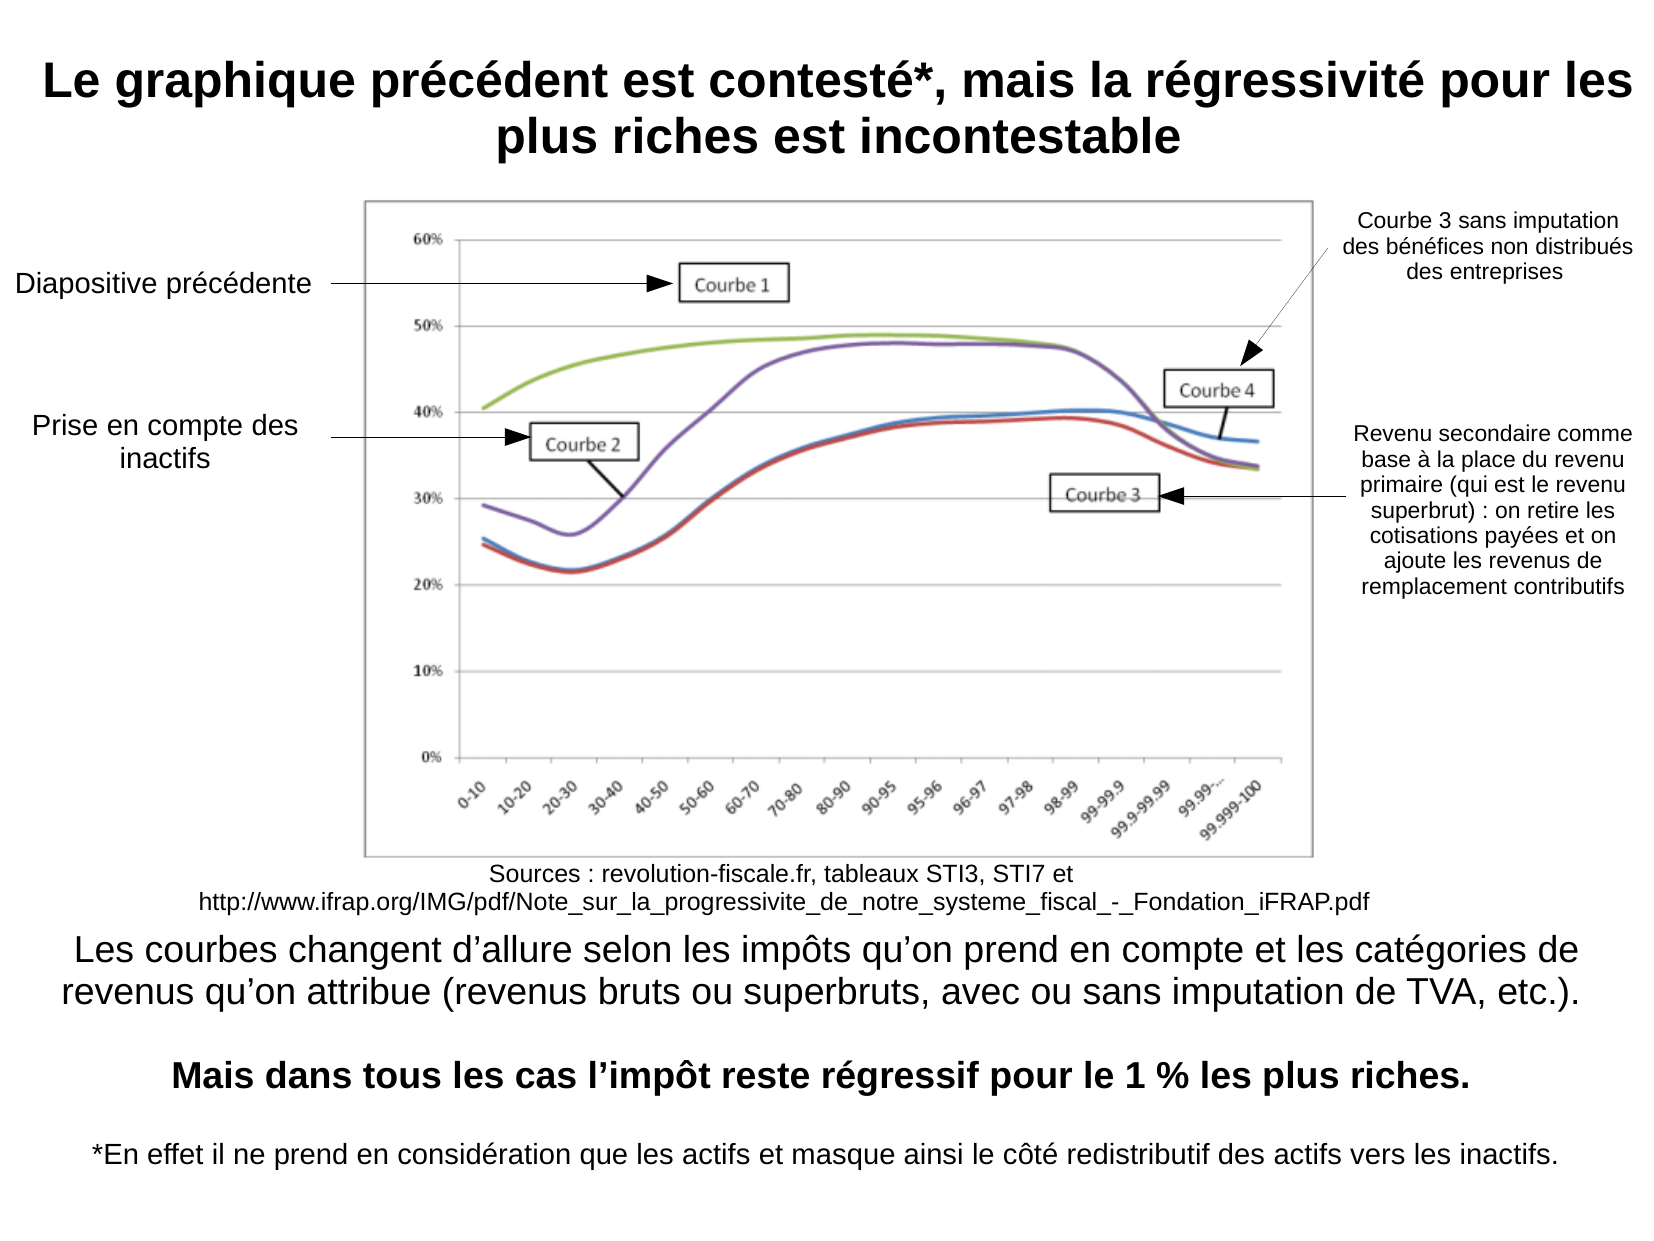

Le graphique précédent est contesté*, mais la régressivité pour les plus riches est incontestable
Courbe 3 sans imputation des bénéfices non distribués des entreprises
Diapositive précédente
Prise en compte des inactifs
Revenu secondaire comme base à la place du revenu primaire (qui est le revenu superbrut) : on retire les cotisations payées et on ajoute les revenus de remplacement contributifs
Sources : revolution-fiscale.fr, tableaux STI3, STI7 et
http://www.ifrap.org/IMG/pdf/Note_sur_la_progressivite_de_notre_systeme_fiscal_-_Fondation_iFRAP.pdf
Les courbes changent d’allure selon les impôts qu’on prend en compte et les catégories de revenus qu’on attribue (revenus bruts ou superbruts, avec ou sans imputation de TVA, etc.).
Mais dans tous les cas l’impôt reste régressif pour le 1 % les plus riches.
*En effet il ne prend en considération que les actifs et masque ainsi le côté redistributif des actifs vers les inactifs.